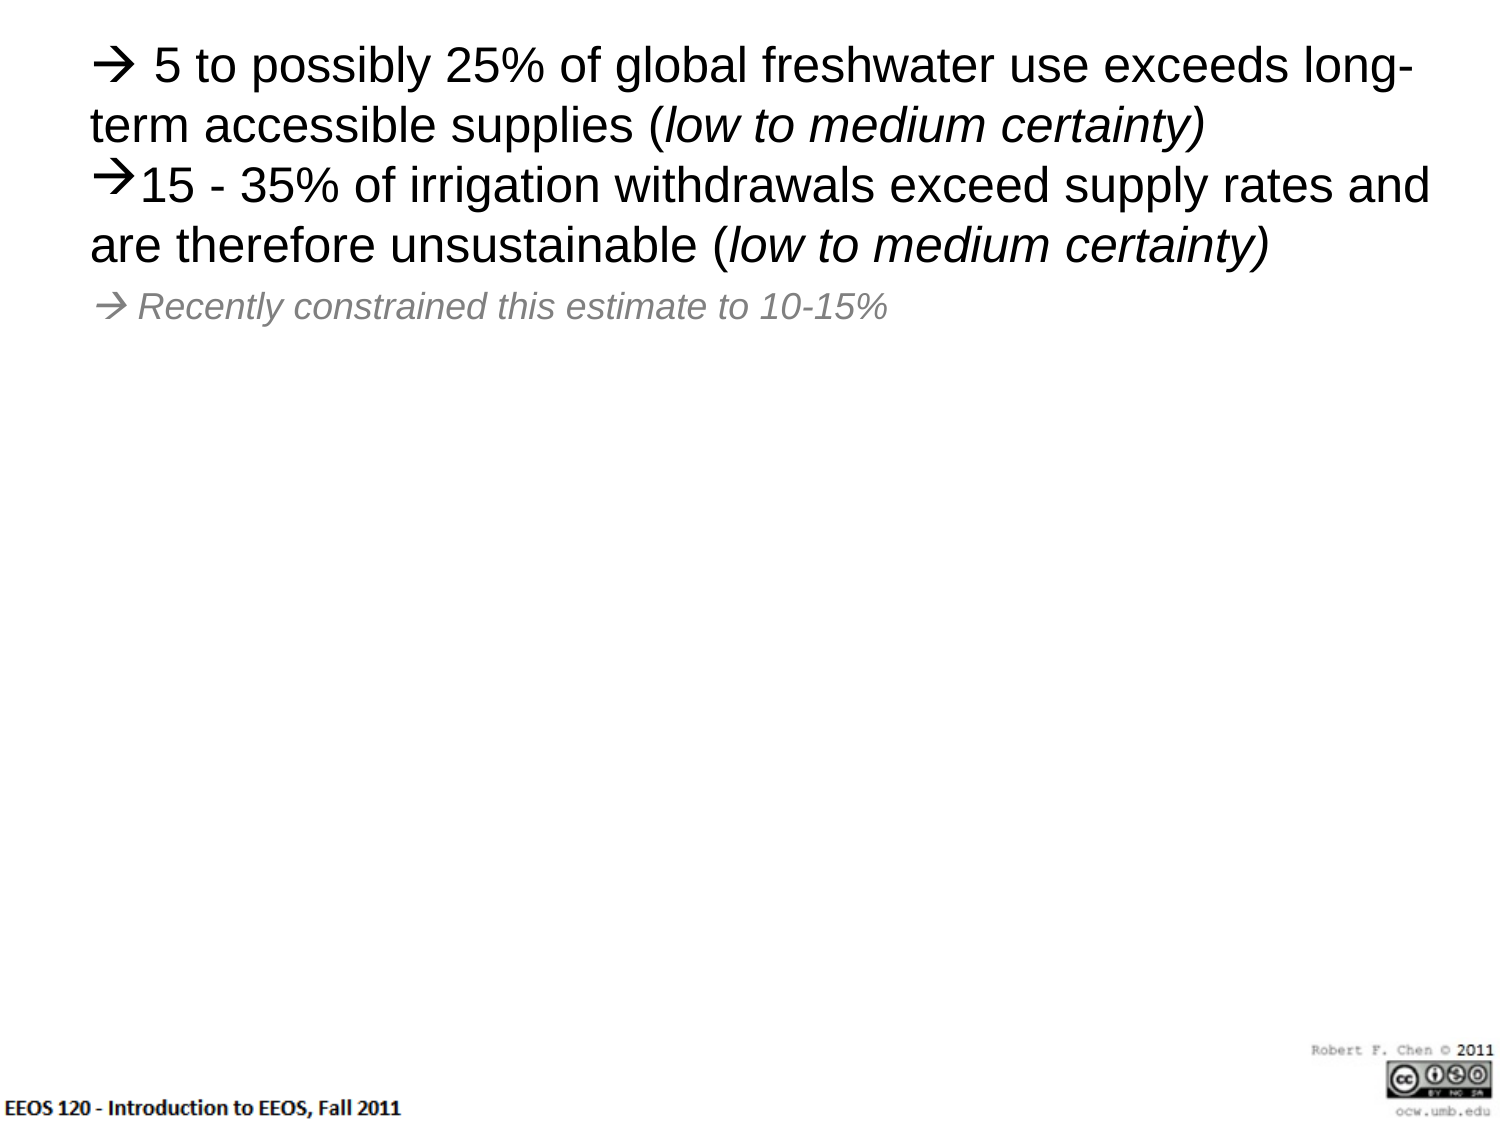

 5 to possibly 25% of global freshwater use exceeds long-term accessible supplies (low to medium certainty)
15 - 35% of irrigation withdrawals exceed supply rates and are therefore unsustainable (low to medium certainty)
 Recently constrained this estimate to 10-15%
#